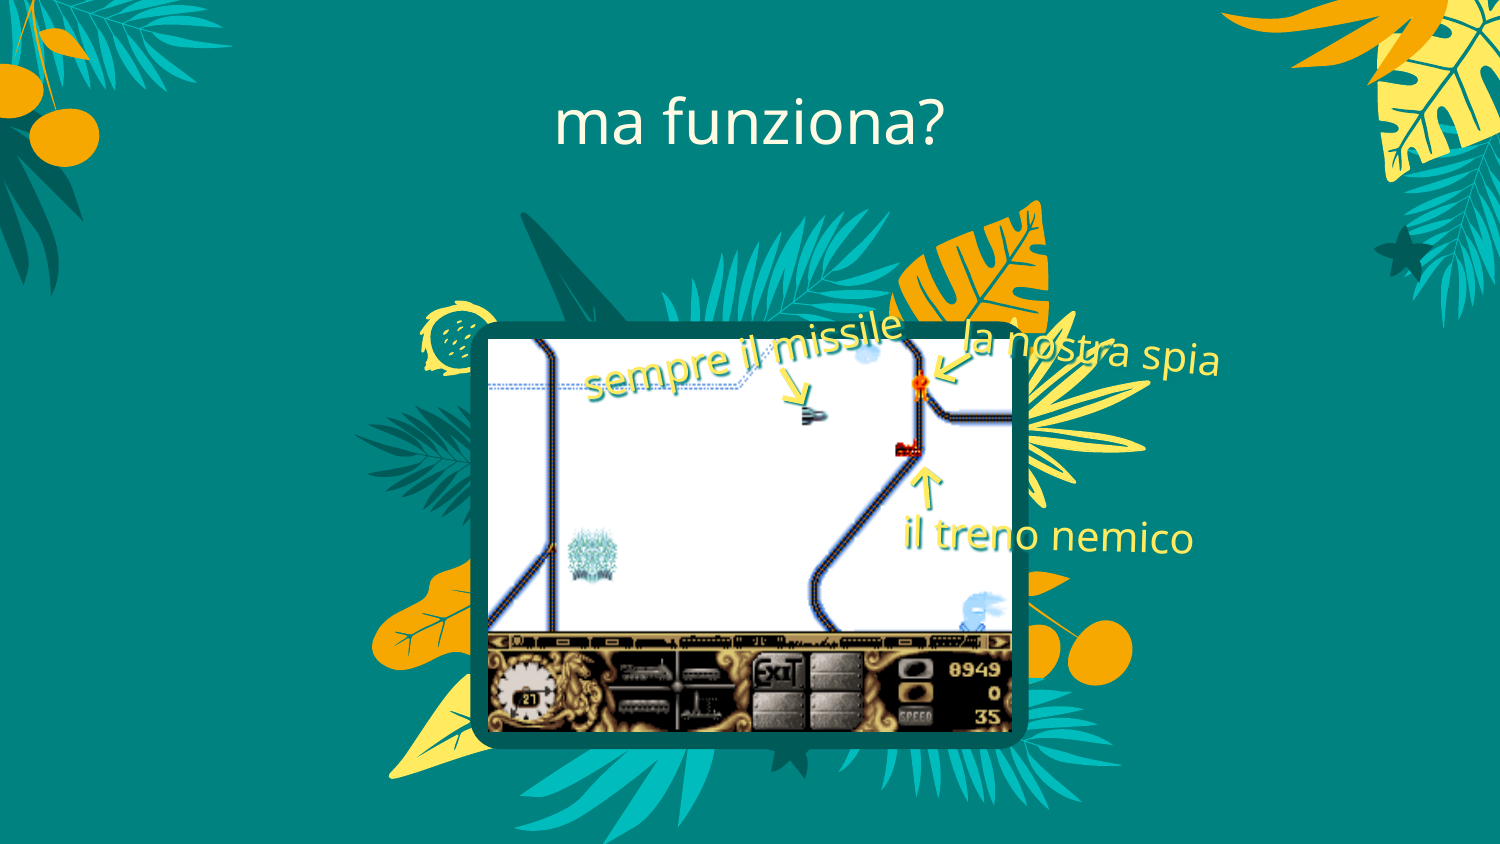

# ma funziona?
la nostra spia
sempre il missile
il treno nemico